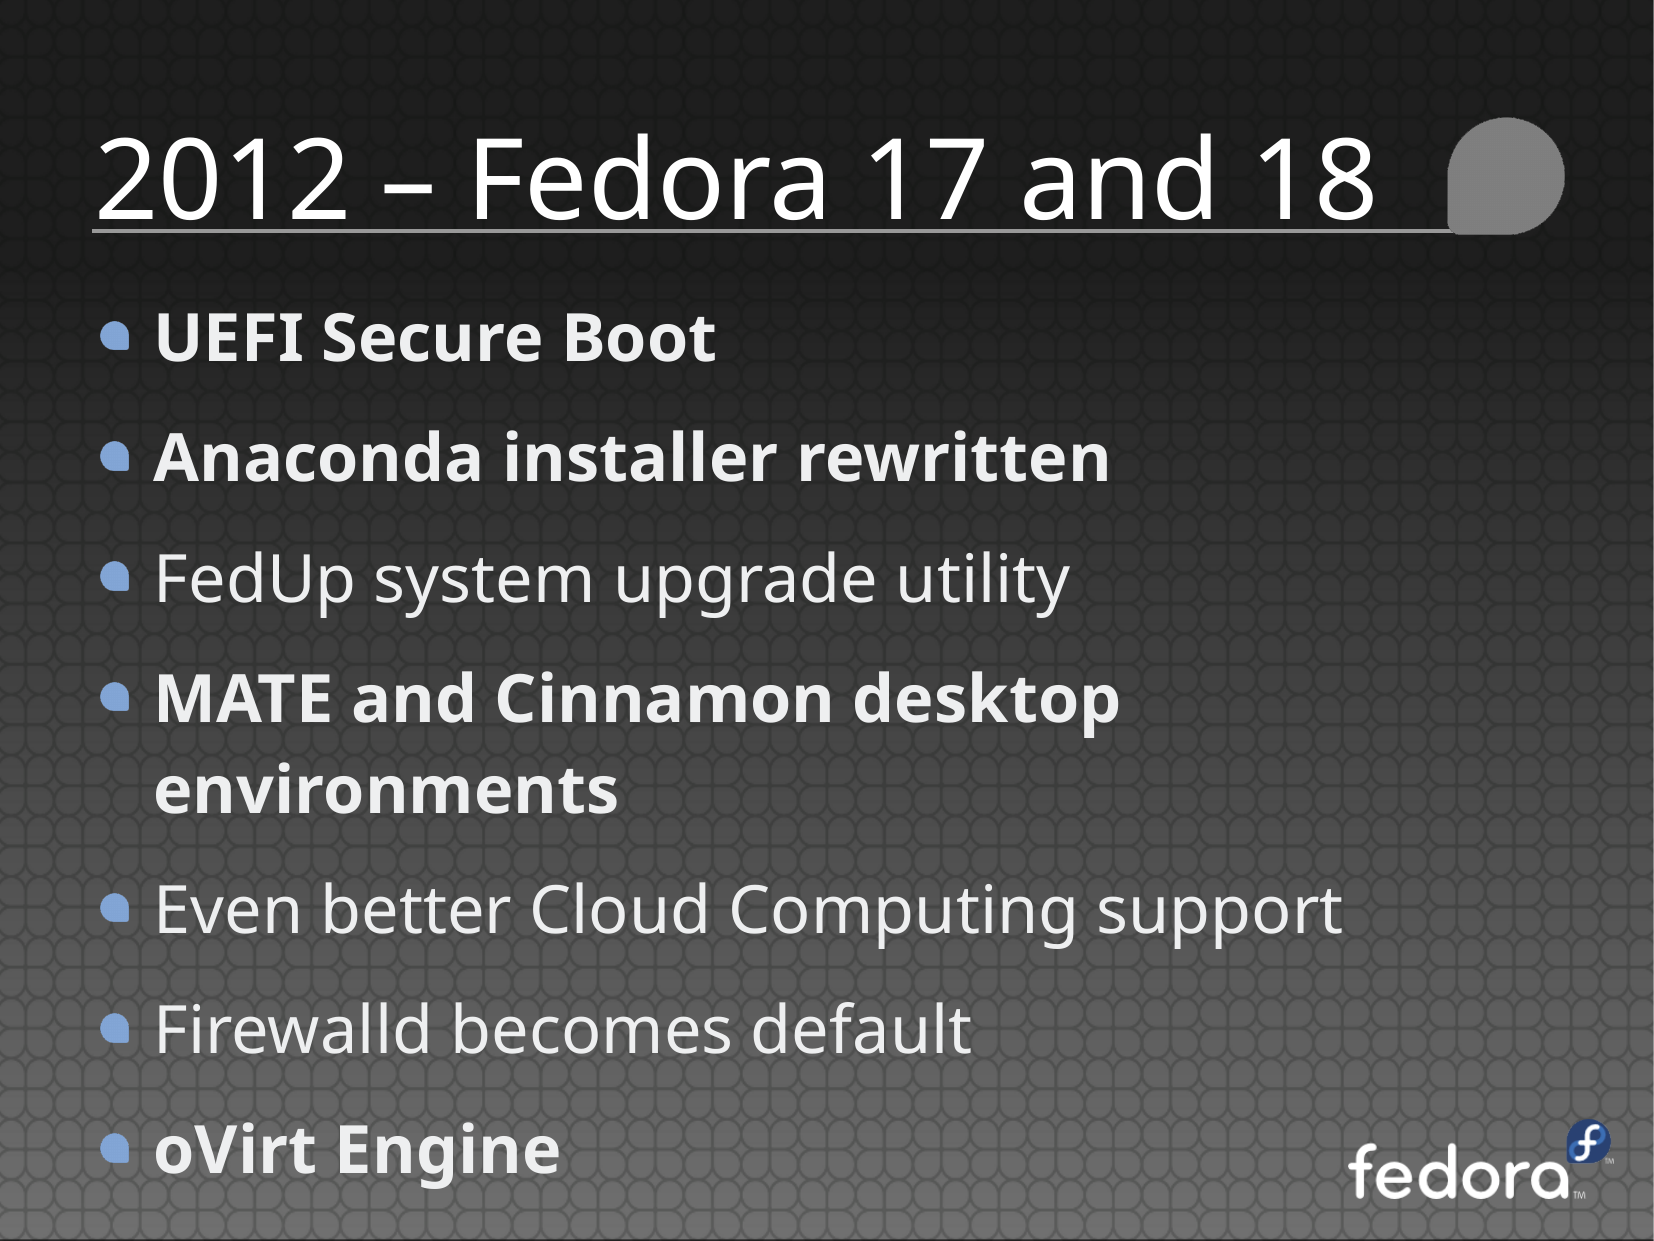

2012 – Fedora 17 and 18
# UEFI Secure Boot
Anaconda installer rewritten
FedUp system upgrade utility
MATE and Cinnamon desktop environments
Even better Cloud Computing support
Firewalld becomes default
oVirt Engine